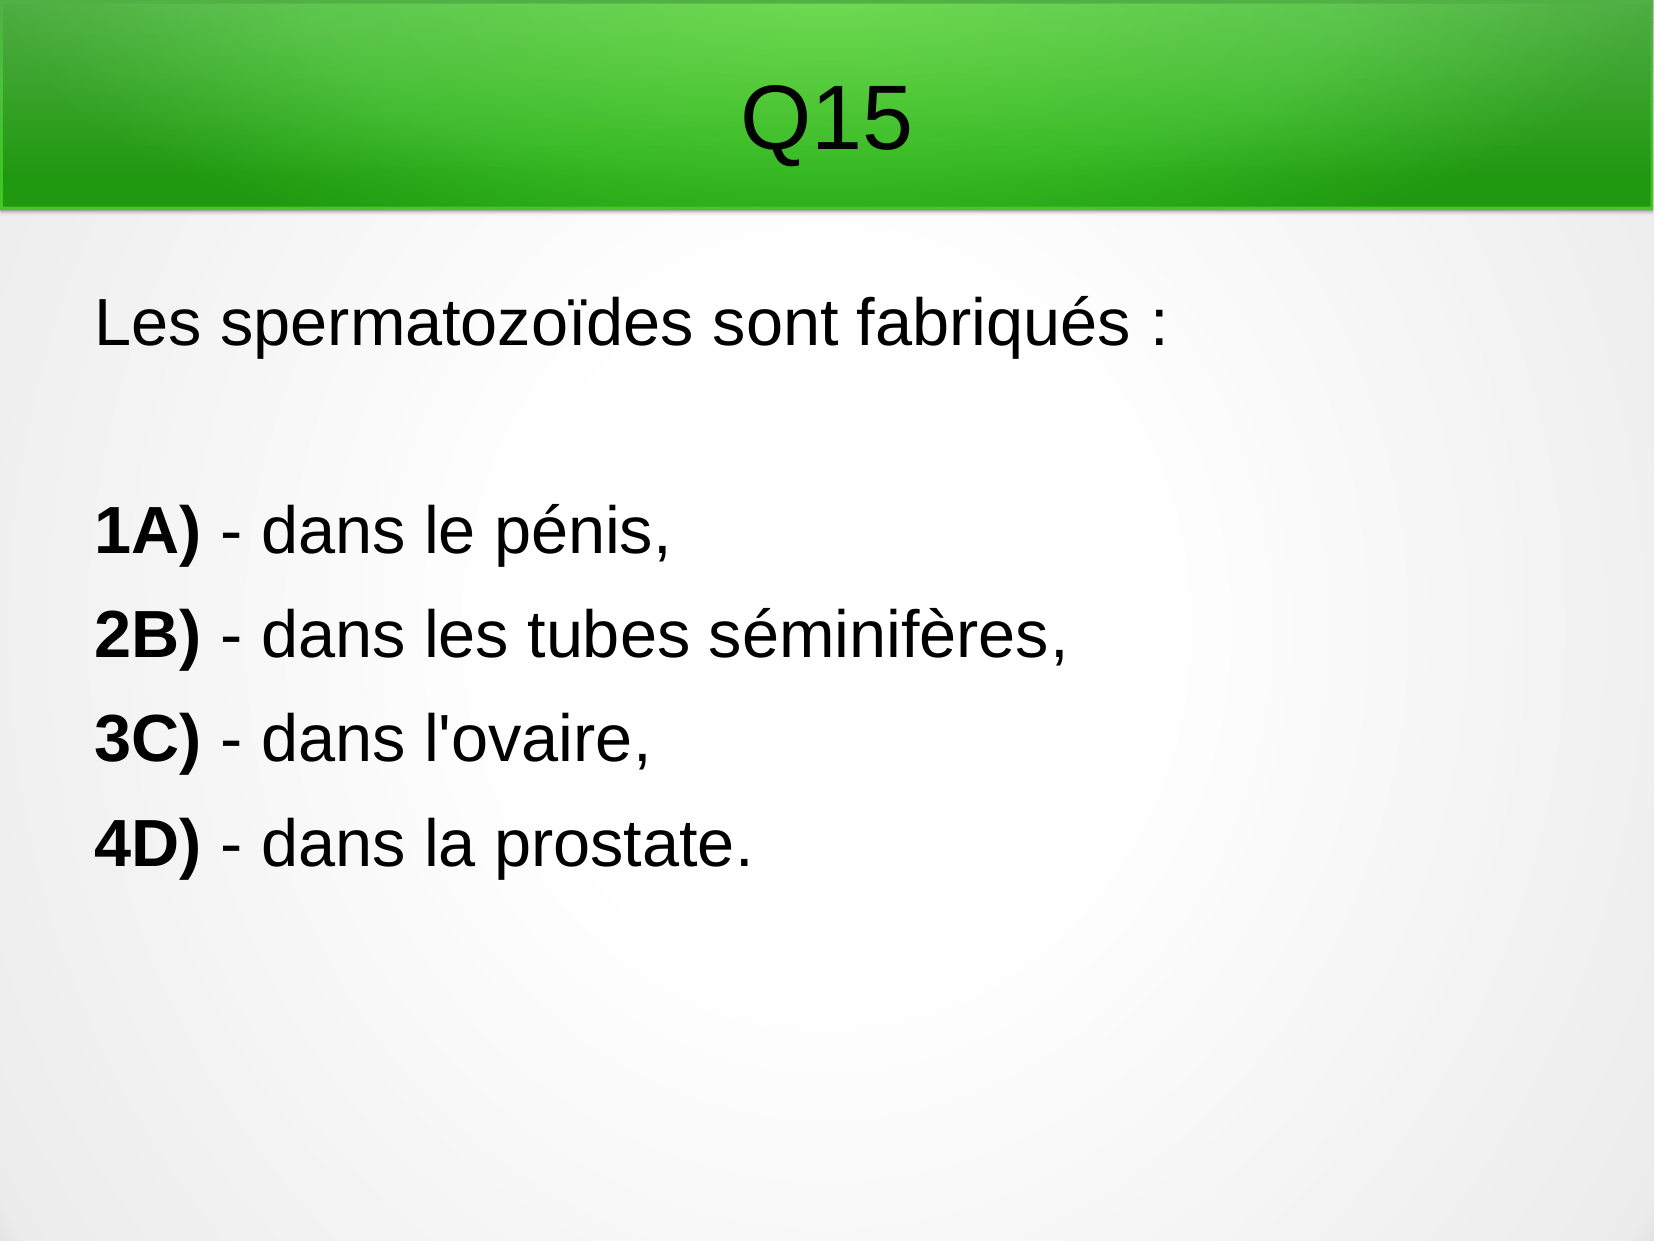

# Q15
Les spermatozoïdes sont fabriqués :
1A) - dans le pénis,
2B) - dans les tubes séminifères,
3C) - dans l'ovaire,
4D) - dans la prostate.